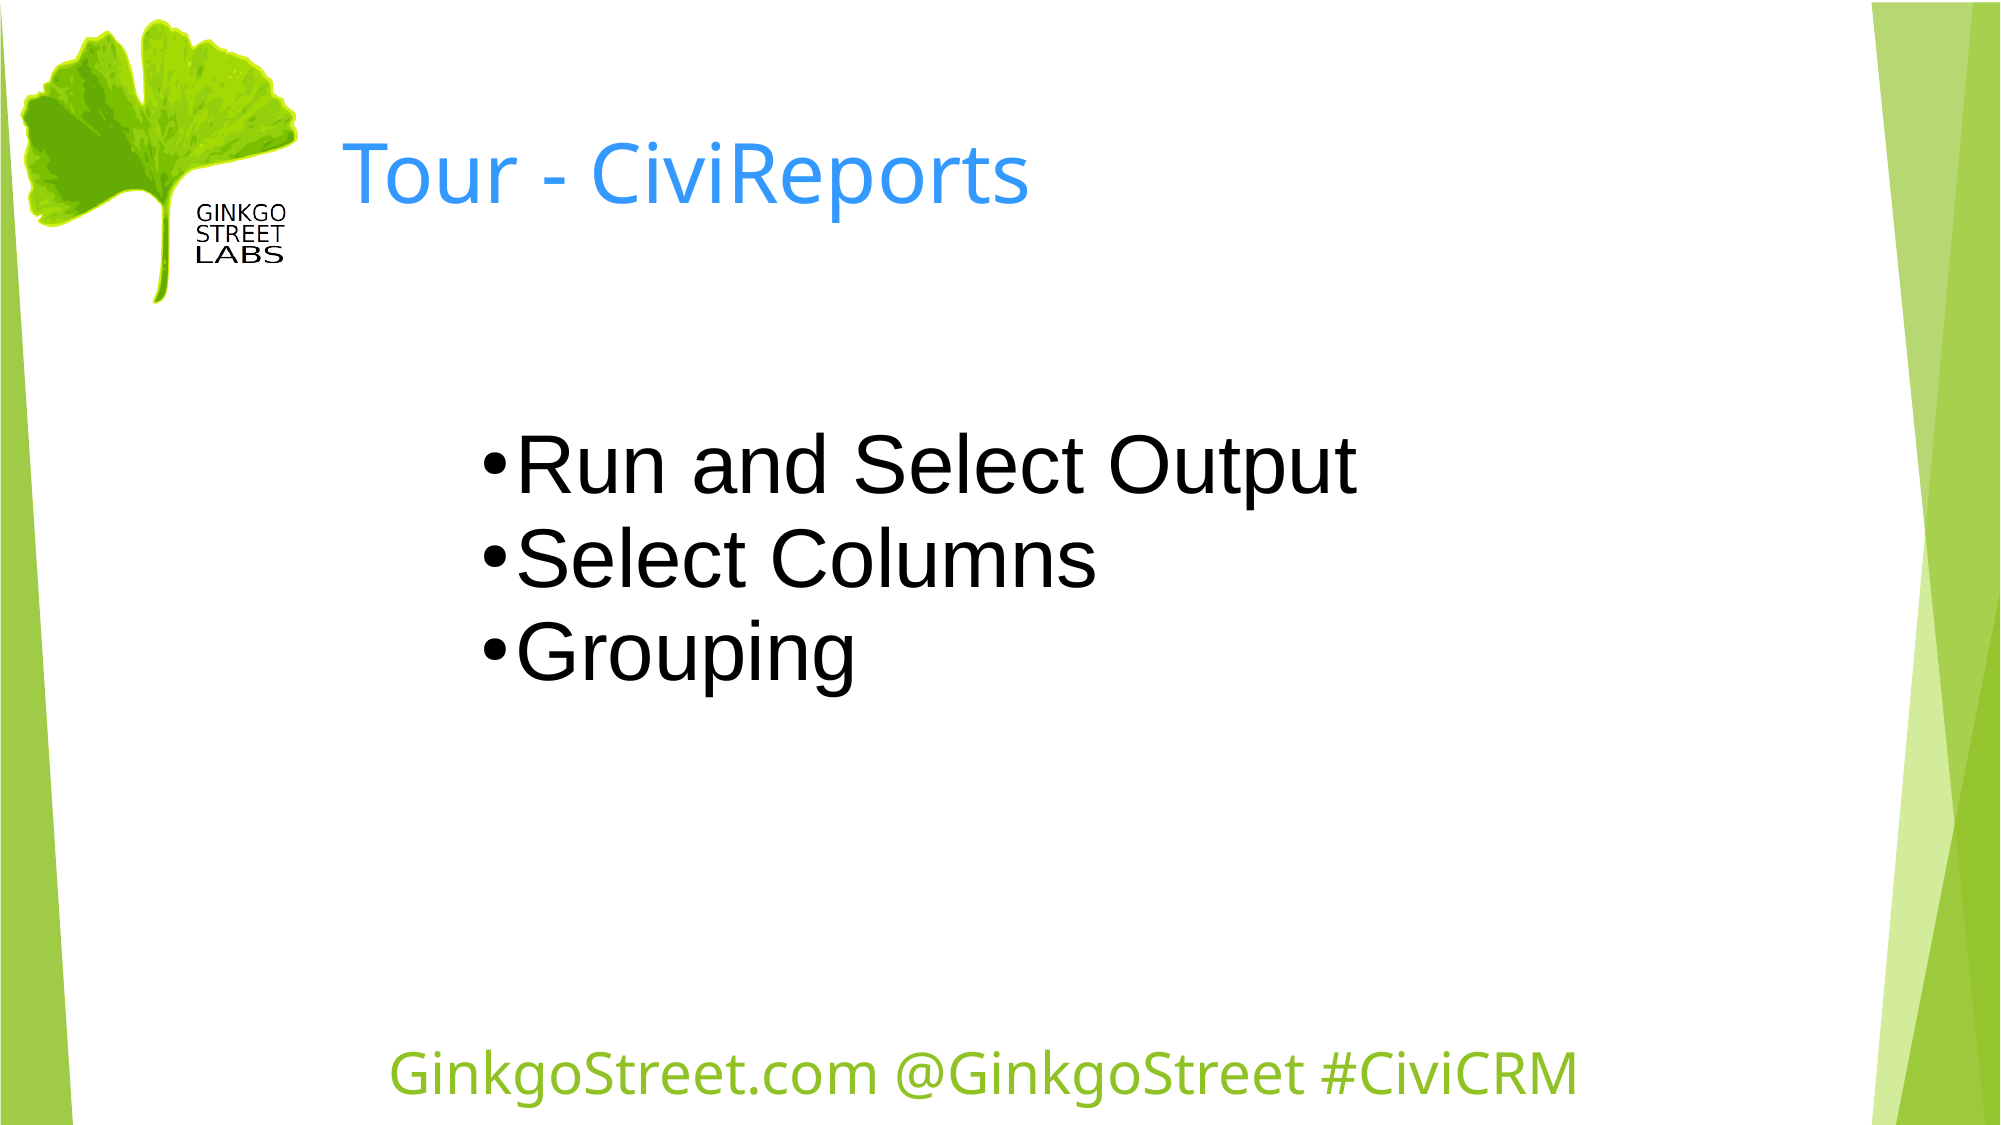

# Tour - CiviReports
Run and Select Output
Select Columns
Grouping